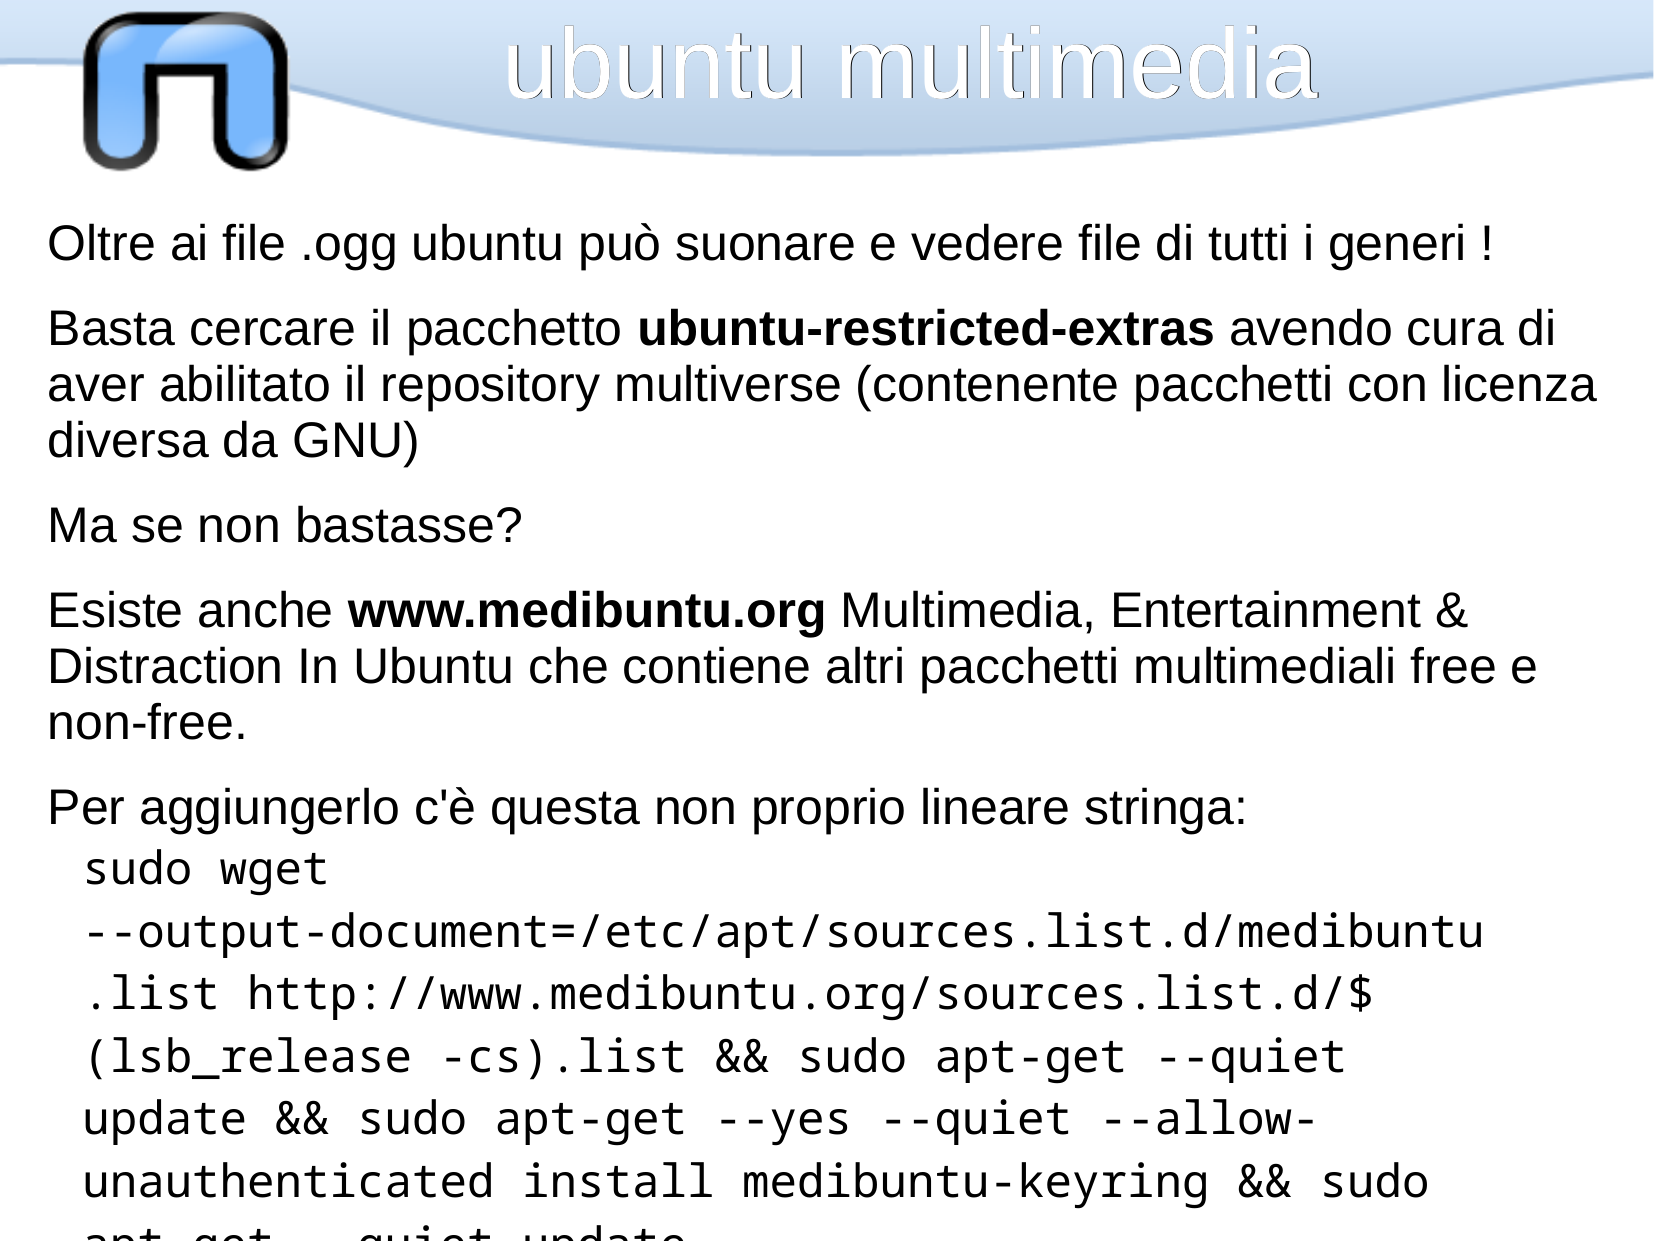

ubuntu multimedia
# Oltre ai file .ogg ubuntu può suonare e vedere file di tutti i generi !
Basta cercare il pacchetto ubuntu-restricted-extras avendo cura di aver abilitato il repository multiverse (contenente pacchetti con licenza diversa da GNU)
Ma se non bastasse?
Esiste anche www.medibuntu.org Multimedia, Entertainment & Distraction In Ubuntu che contiene altri pacchetti multimediali free e non-free.
Per aggiungerlo c'è questa non proprio lineare stringa:
sudo wget --output-document=/etc/apt/sources.list.d/medibuntu.list http://www.medibuntu.org/sources.list.d/$(lsb_release -cs).list && sudo apt-get --quiet update && sudo apt-get --yes --quiet --allow-unauthenticated install medibuntu-keyring && sudo apt-get --quiet update